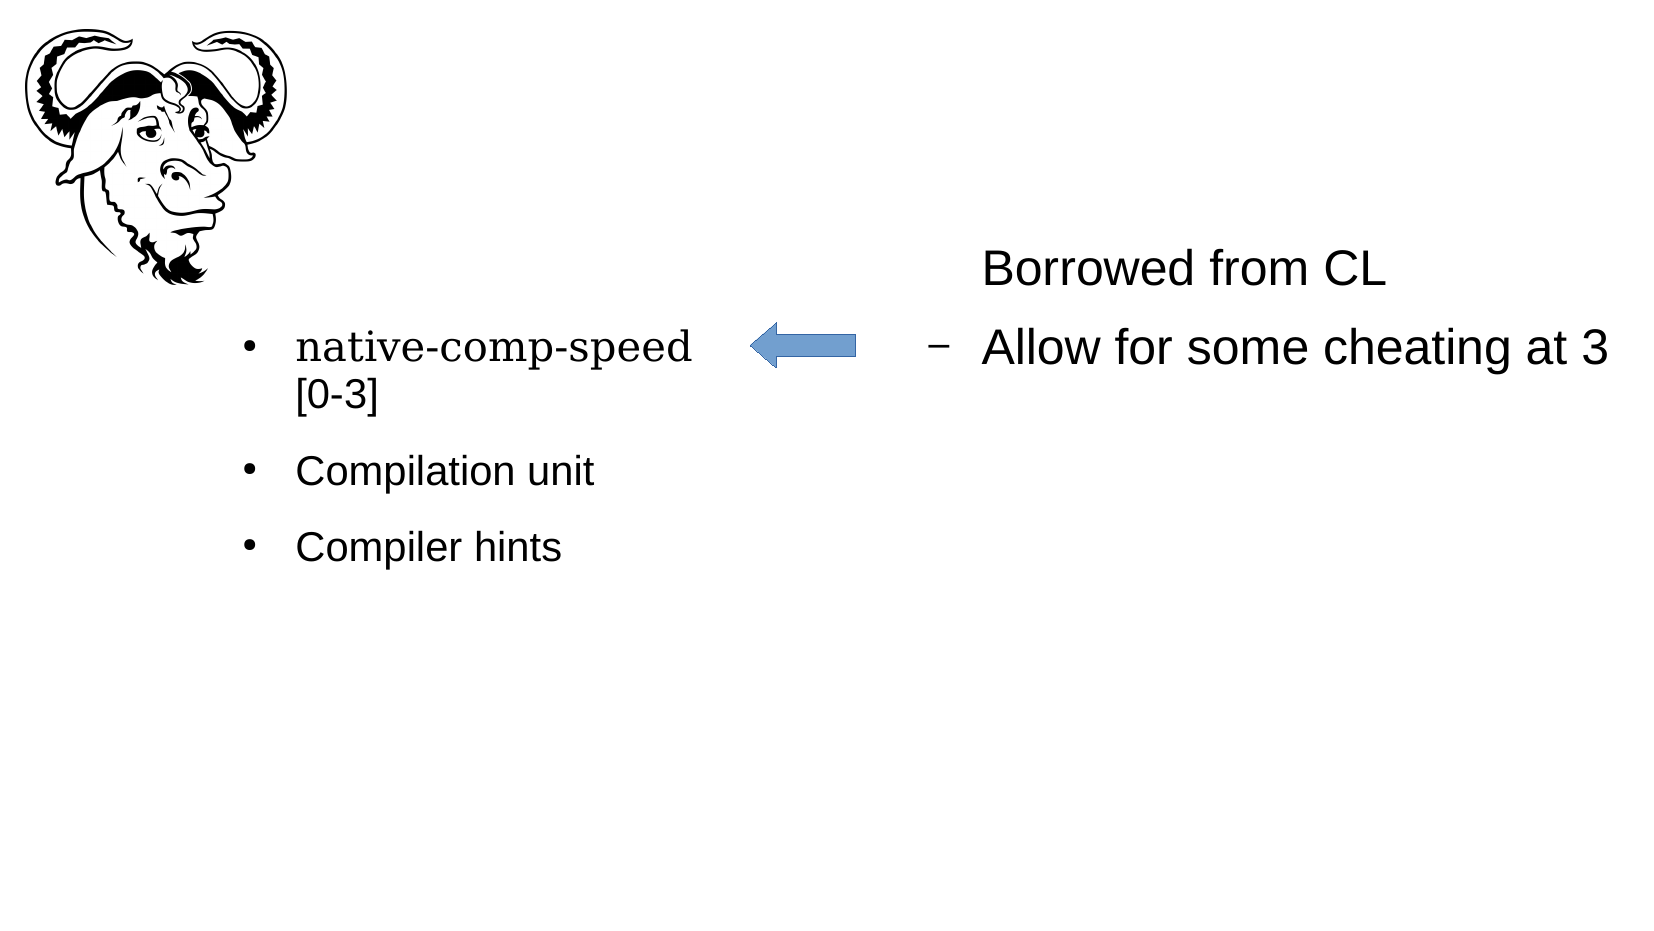

Borrowed from CL
Allow for some cheating at 3
# native-comp-speed [0-3]
Compilation unit
Compiler hints